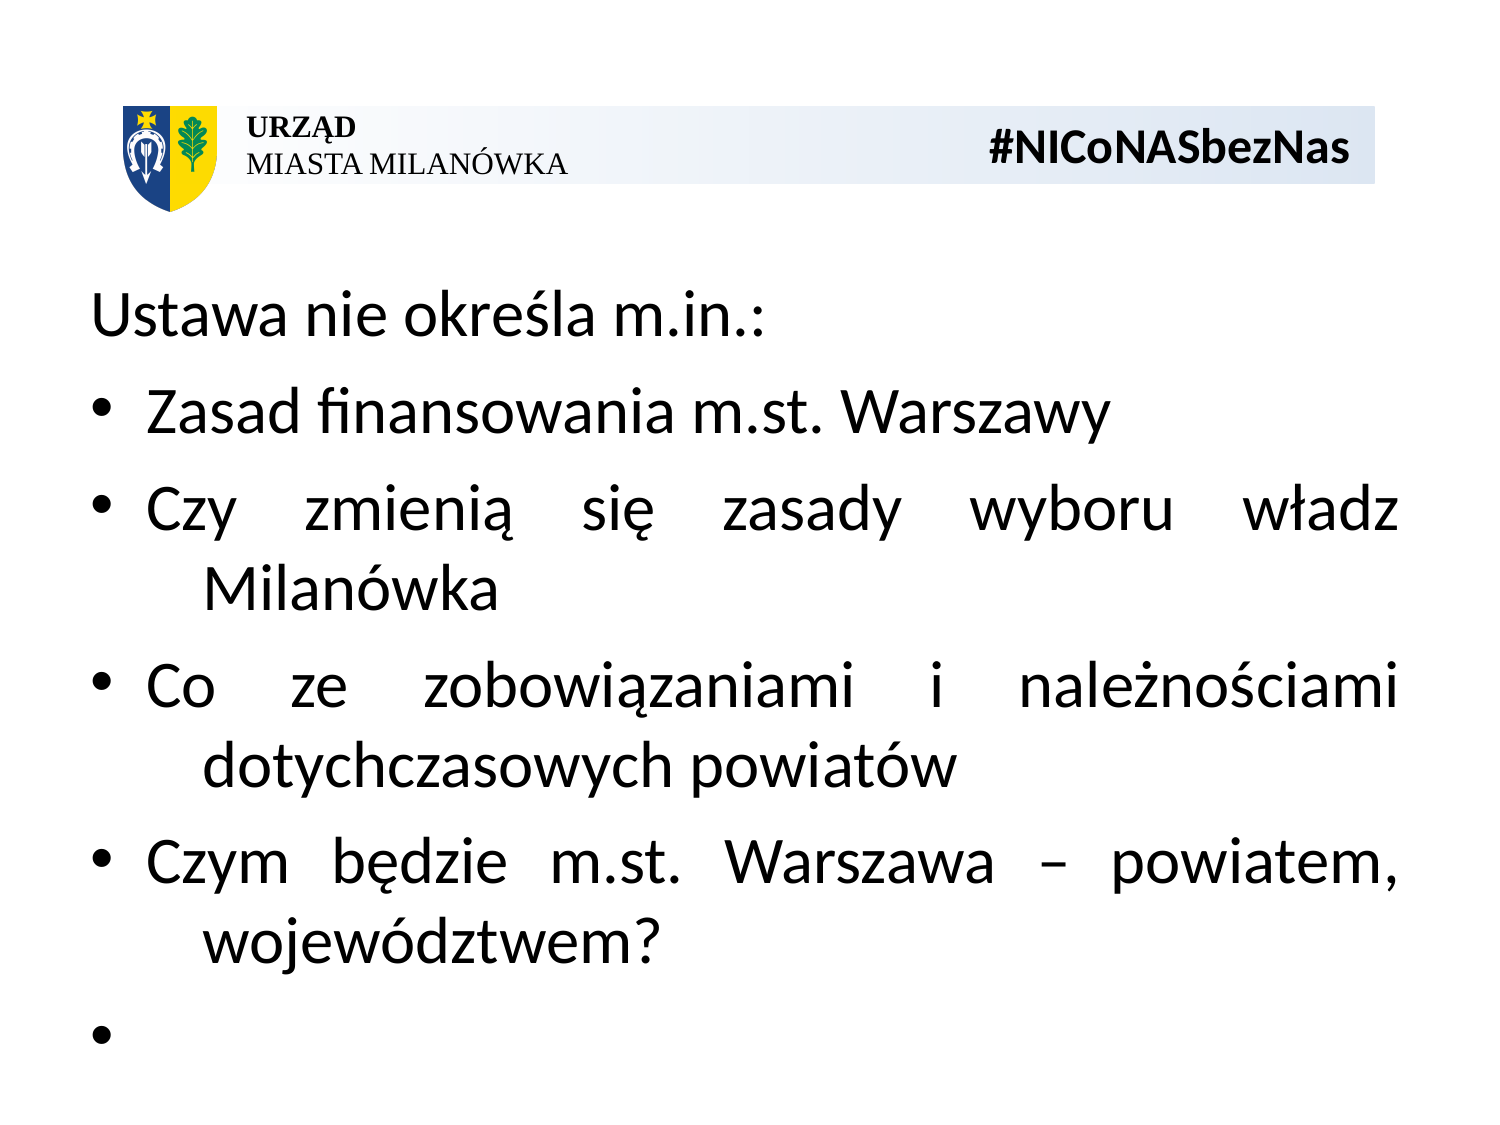

Urząd
Miasta Milanówka
#NICoNASbezNas
# Ustawa nie określa m.in.:
Zasad finansowania m.st. Warszawy
Czy zmienią się zasady wyboru władz Milanówka
Co ze zobowiązaniami i należnościami dotychczasowych powiatów
Czym będzie m.st. Warszawa – powiatem, województwem?